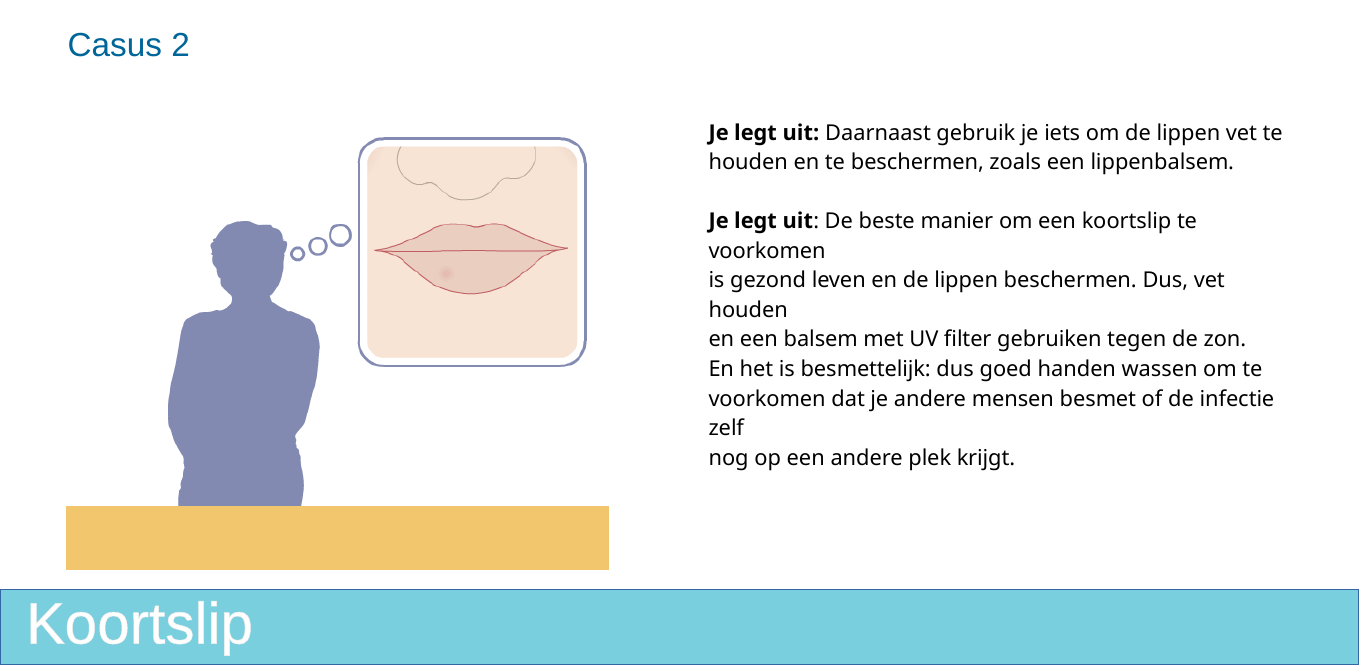

# Casus 2
Je legt uit: Daarnaast gebruik je iets om de lippen vet te
houden en te beschermen, zoals een lippenbalsem.
Je legt uit: De beste manier om een koortslip te voorkomen
is gezond leven en de lippen beschermen. Dus, vet houden
en een balsem met UV filter gebruiken tegen de zon.
En het is besmettelijk: dus goed handen wassen om te
voorkomen dat je andere mensen besmet of de infectie zelf
nog op een andere plek krijgt.
02 zelfzorg Acne
Koortslip